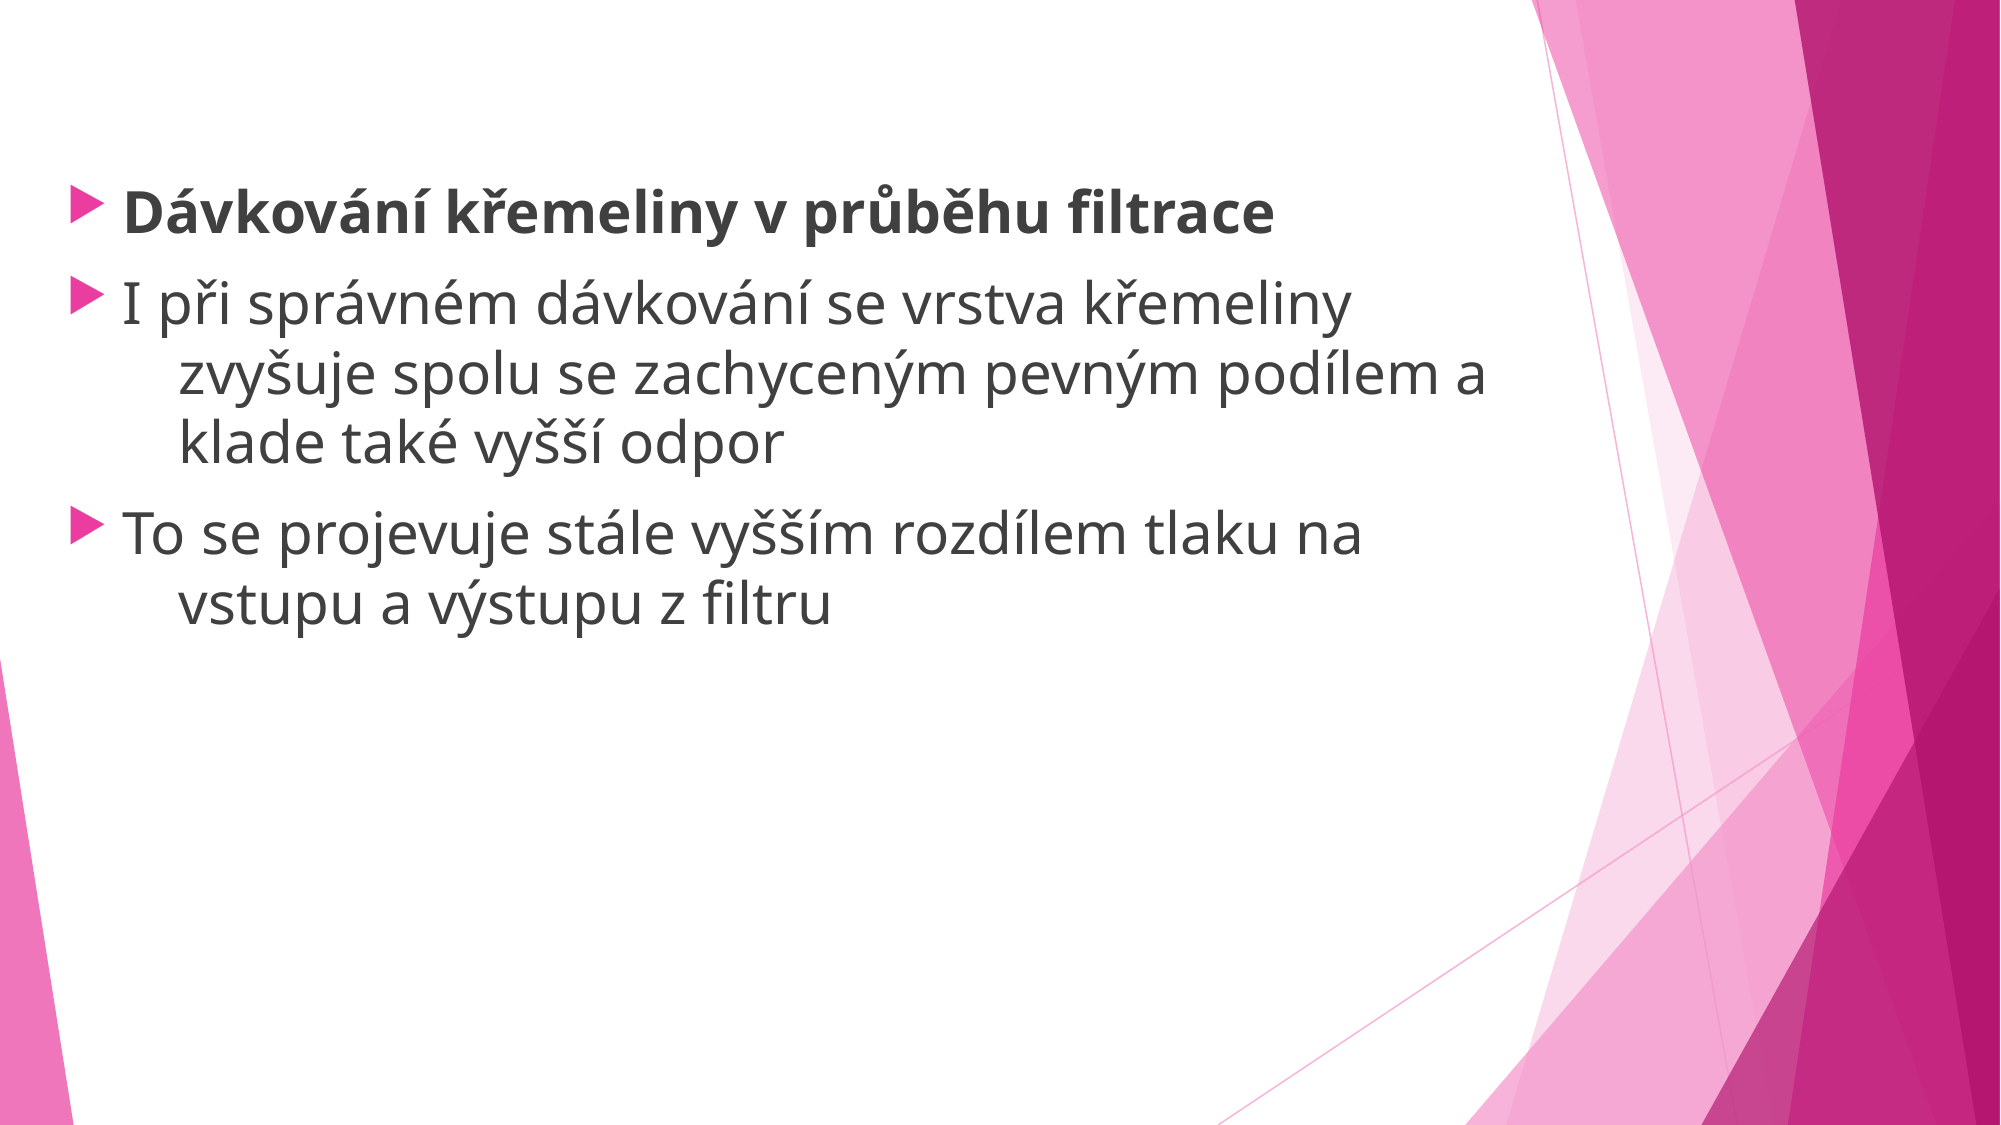

#
Dávkování křemeliny v průběhu filtrace
I při správném dávkování se vrstva křemeliny zvyšuje spolu se zachyceným pevným podílem a klade také vyšší odpor
To se projevuje stále vyšším rozdílem tlaku na vstupu a výstupu z filtru